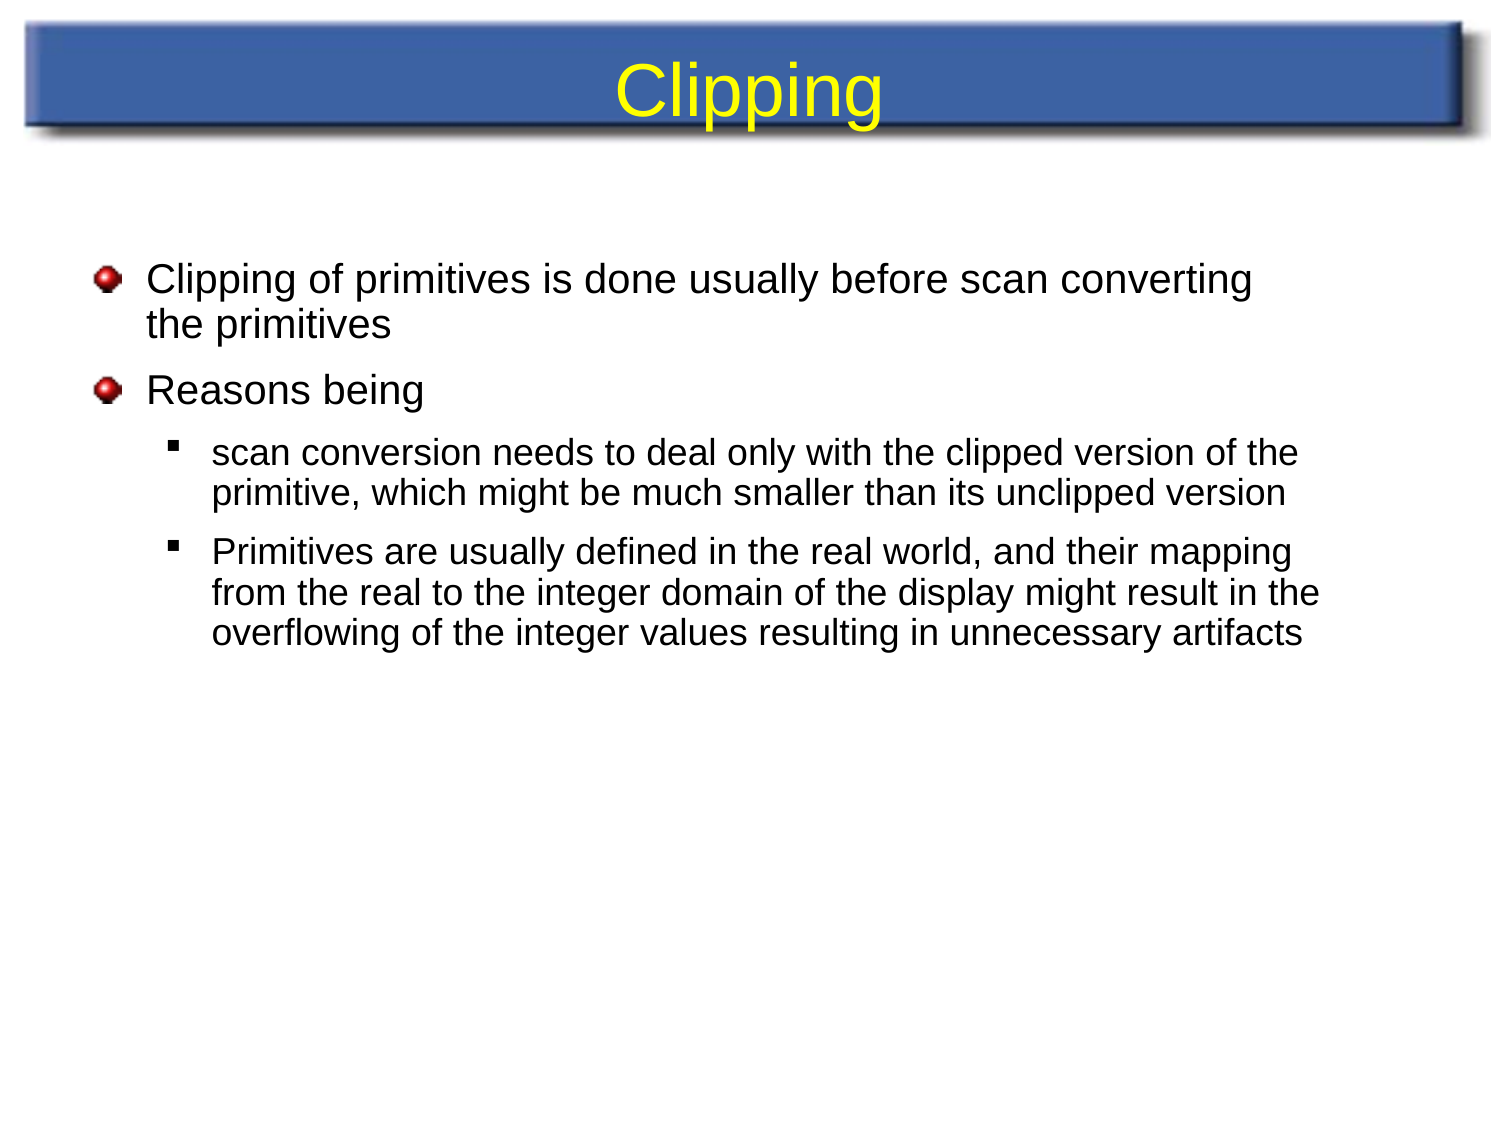

# Clipping
Clipping of primitives is done usually before scan converting the primitives
Reasons being
scan conversion needs to deal only with the clipped version of the primitive, which might be much smaller than its unclipped version
Primitives are usually defined in the real world, and their mapping from the real to the integer domain of the display might result in the overflowing of the integer values resulting in unnecessary artifacts